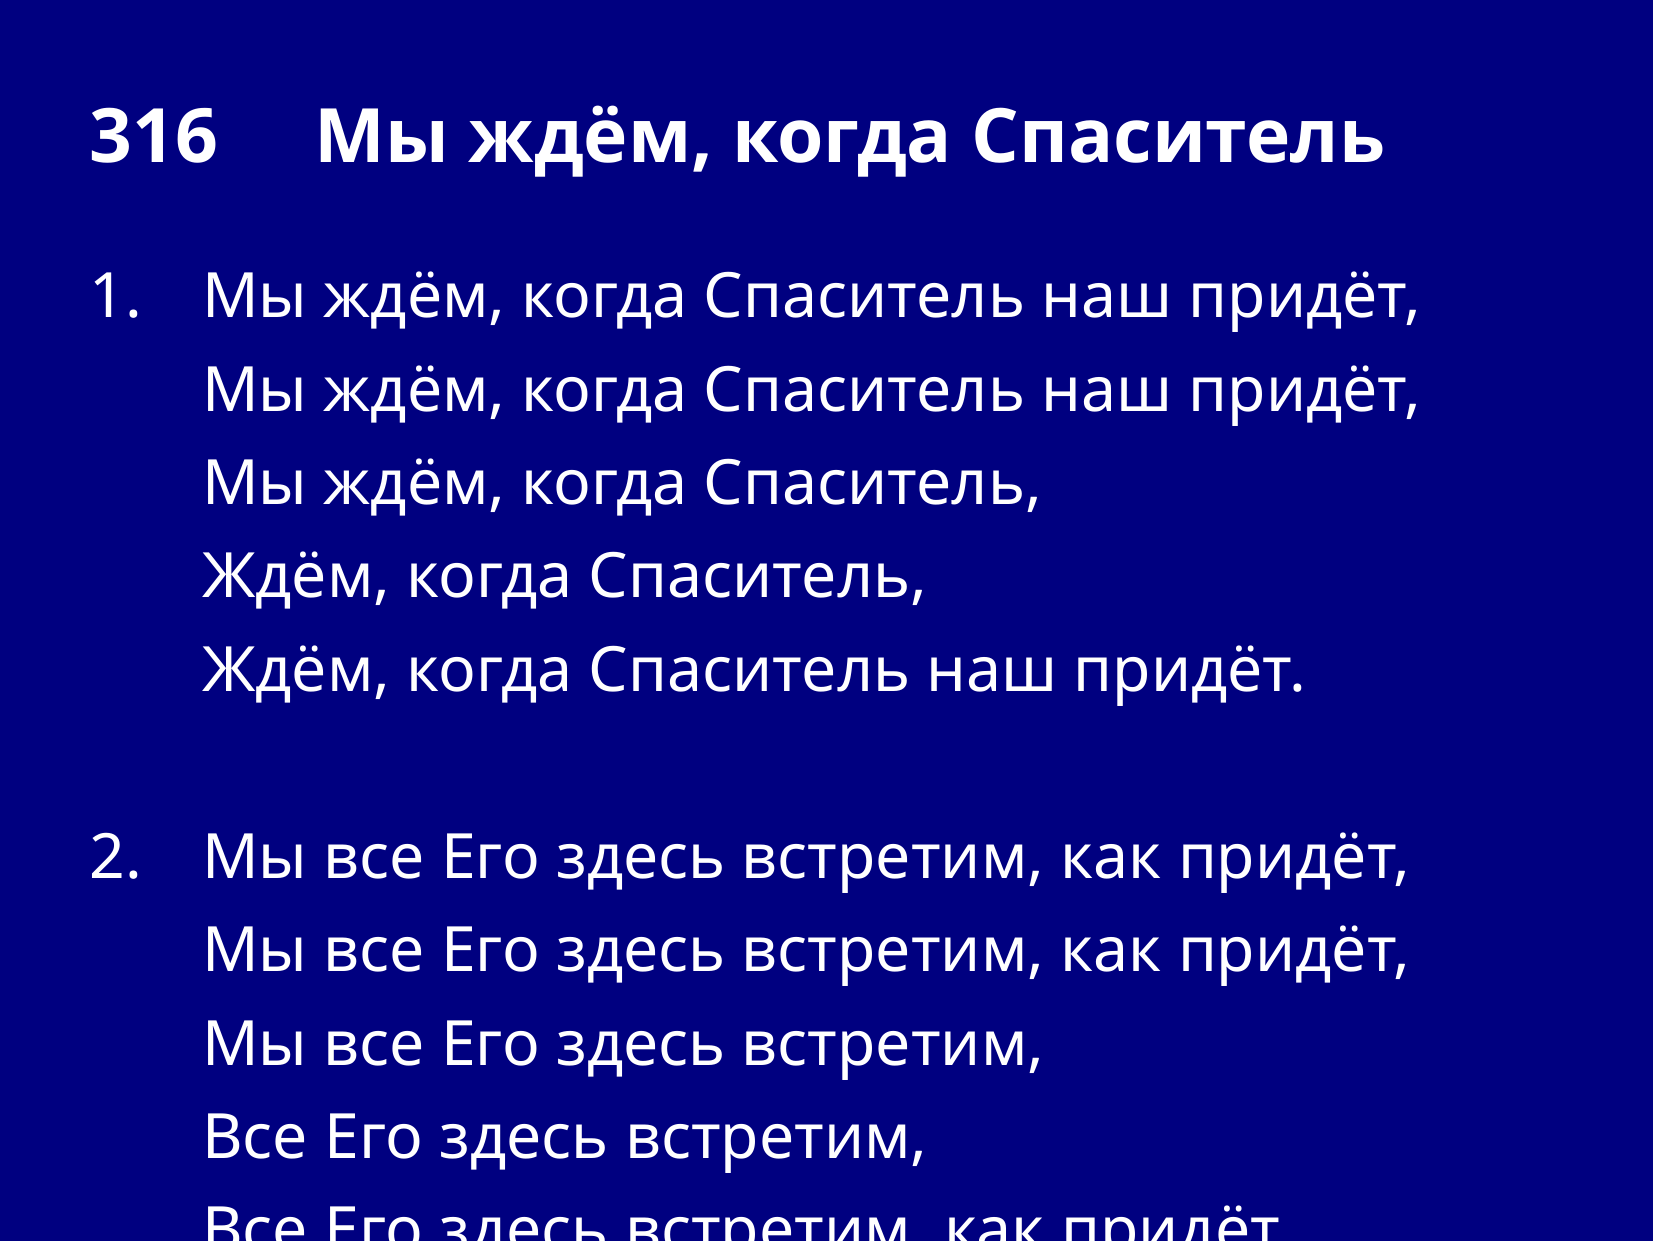

316	Мы ждём, когда Спаситель
1.	Мы ждём, когда Спаситель наш придёт,
	Мы ждём, когда Спаситель наш придёт,
	Мы ждём, когда Спаситель,
	Ждём, когда Спаситель,
	Ждём, когда Спаситель наш придёт.
2.	Мы все Его здесь встретим, как придёт,
	Мы все Его здесь встретим, как придёт,
	Мы все Его здесь встретим,
	Все Его здесь встретим,
	Все Его здесь встретим, как придёт.